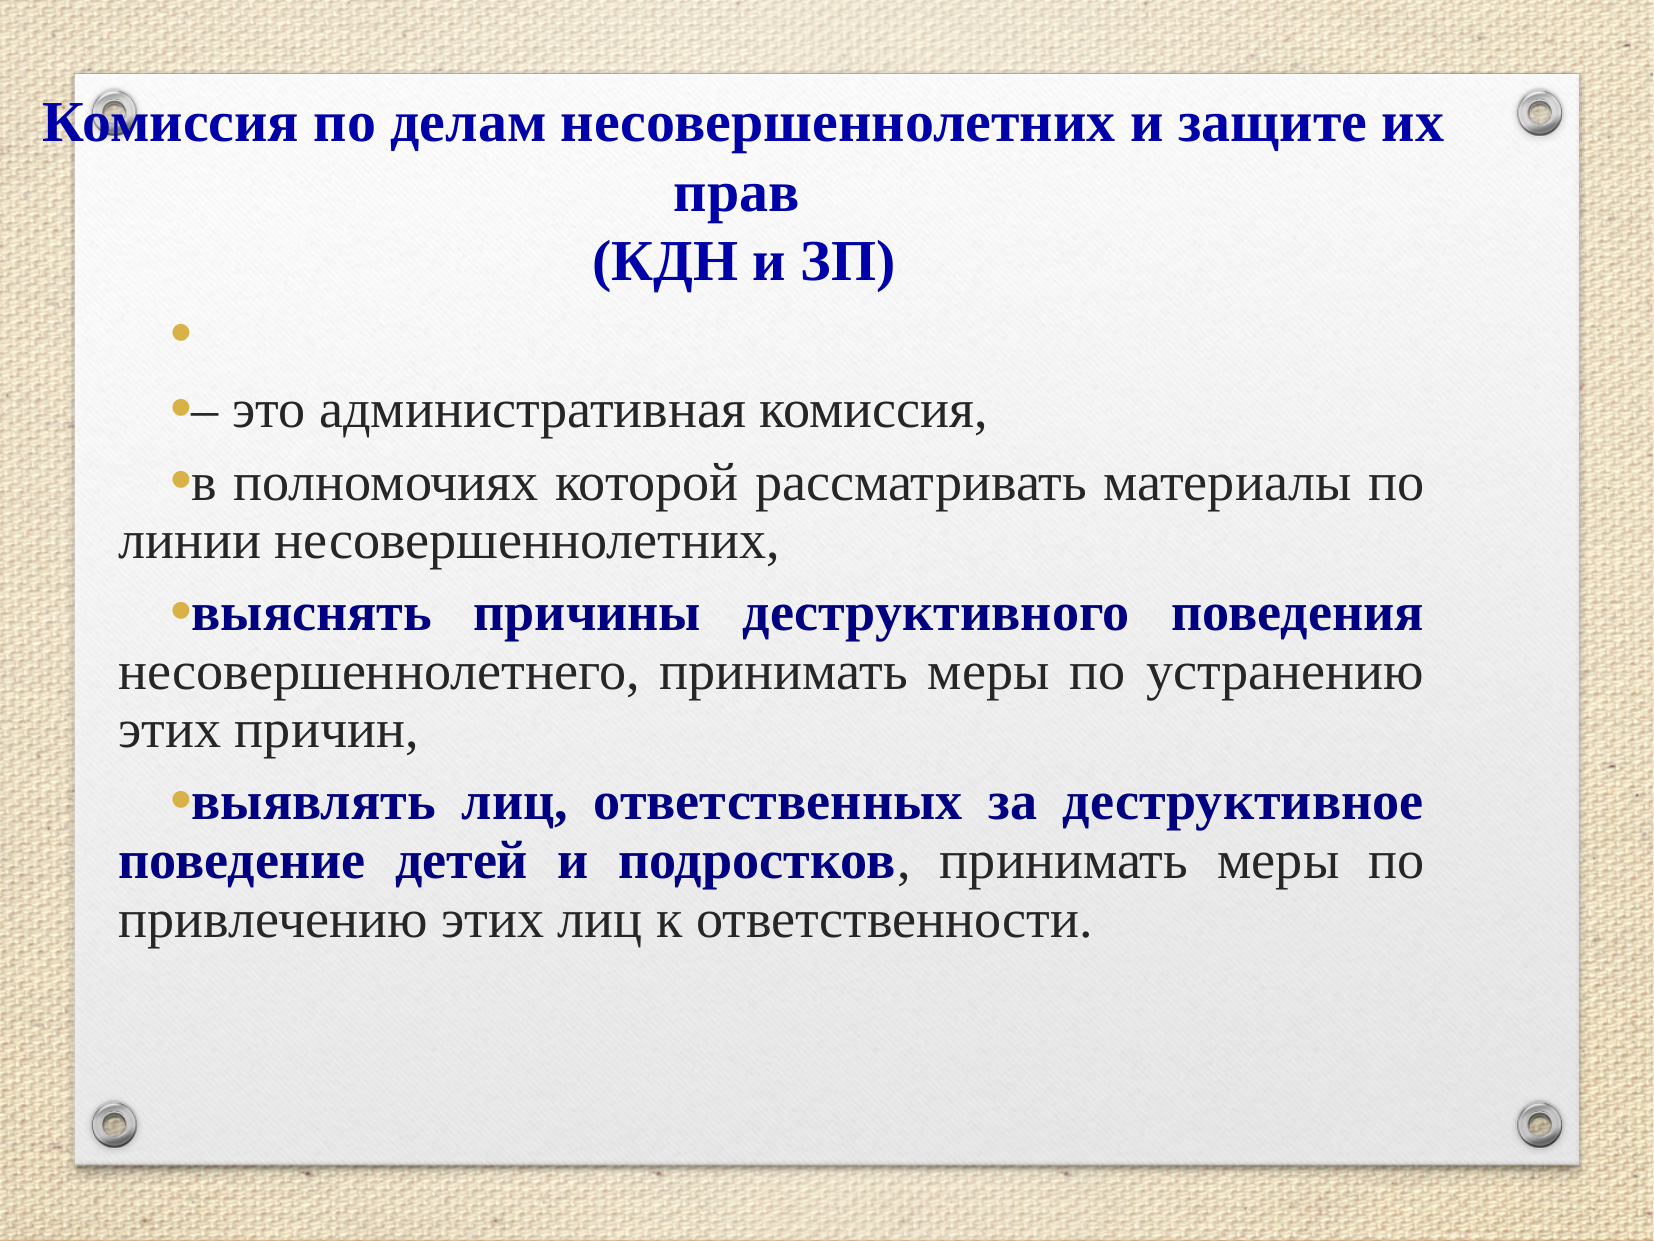

# Комиссия по делам несовершеннолетних и защите их прав (КДН и ЗП)
– это административная комиссия,
в полномочиях которой рассматривать материалы по линии несовершеннолетних,
выяснять причины деструктивного поведения несовершеннолетнего, принимать меры по устранению этих причин,
выявлять лиц, ответственных за деструктивное поведение детей и подростков, принимать меры по привлечению этих лиц к ответственности.